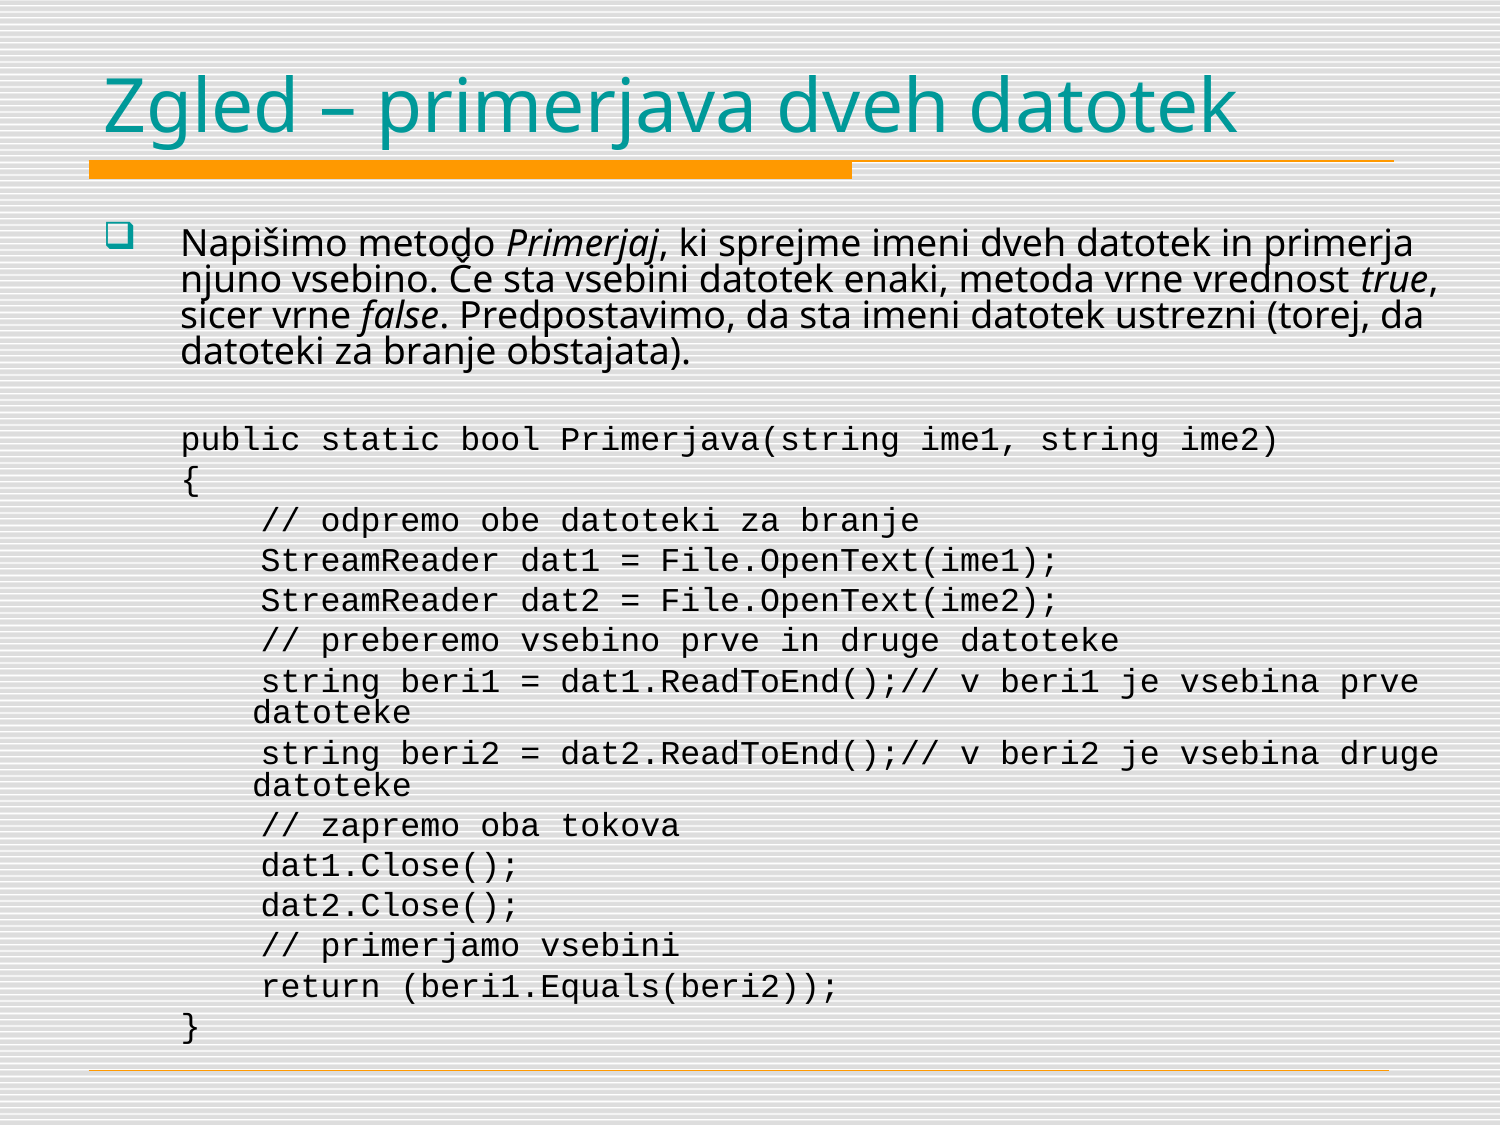

# Zgled – primerjava dveh datotek
Napišimo metodo Primerjaj, ki sprejme imeni dveh datotek in primerja njuno vsebino. Če sta vsebini datotek enaki, metoda vrne vrednost true, sicer vrne false. Predpostavimo, da sta imeni datotek ustrezni (torej, da datoteki za branje obstajata).
public static bool Primerjava(string ime1, string ime2)
{
 // odpremo obe datoteki za branje
 StreamReader dat1 = File.OpenText(ime1);
 StreamReader dat2 = File.OpenText(ime2);
 // preberemo vsebino prve in druge datoteke
 string beri1 = dat1.ReadToEnd();// v beri1 je vsebina prve datoteke
 string beri2 = dat2.ReadToEnd();// v beri2 je vsebina druge datoteke
 // zapremo oba tokova
 dat1.Close();
 dat2.Close();
 // primerjamo vsebini
 return (beri1.Equals(beri2));
}